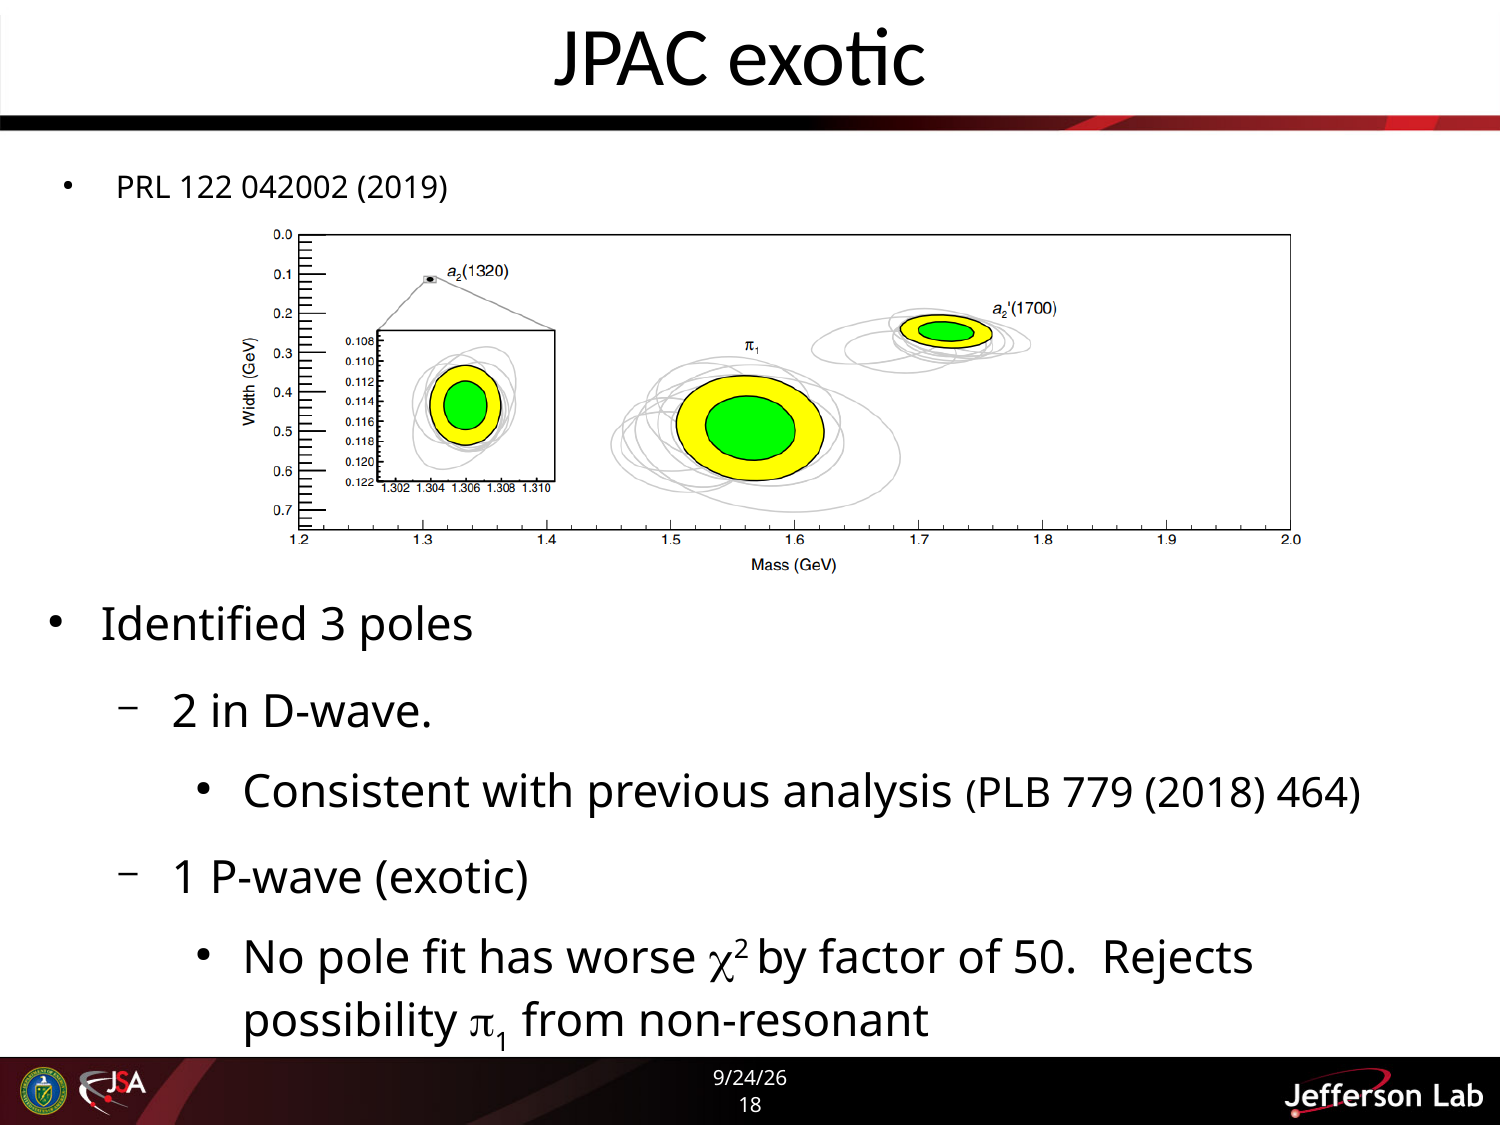

# JPAC exotic
PRL 122 042002 (2019)
Identified 3 poles
2 in D-wave.
Consistent with previous analysis (PLB 779 (2018) 464)
1 P-wave (exotic)
No pole fit has worse c2 by factor of 50. Rejects possibility p1 from non-resonant
18